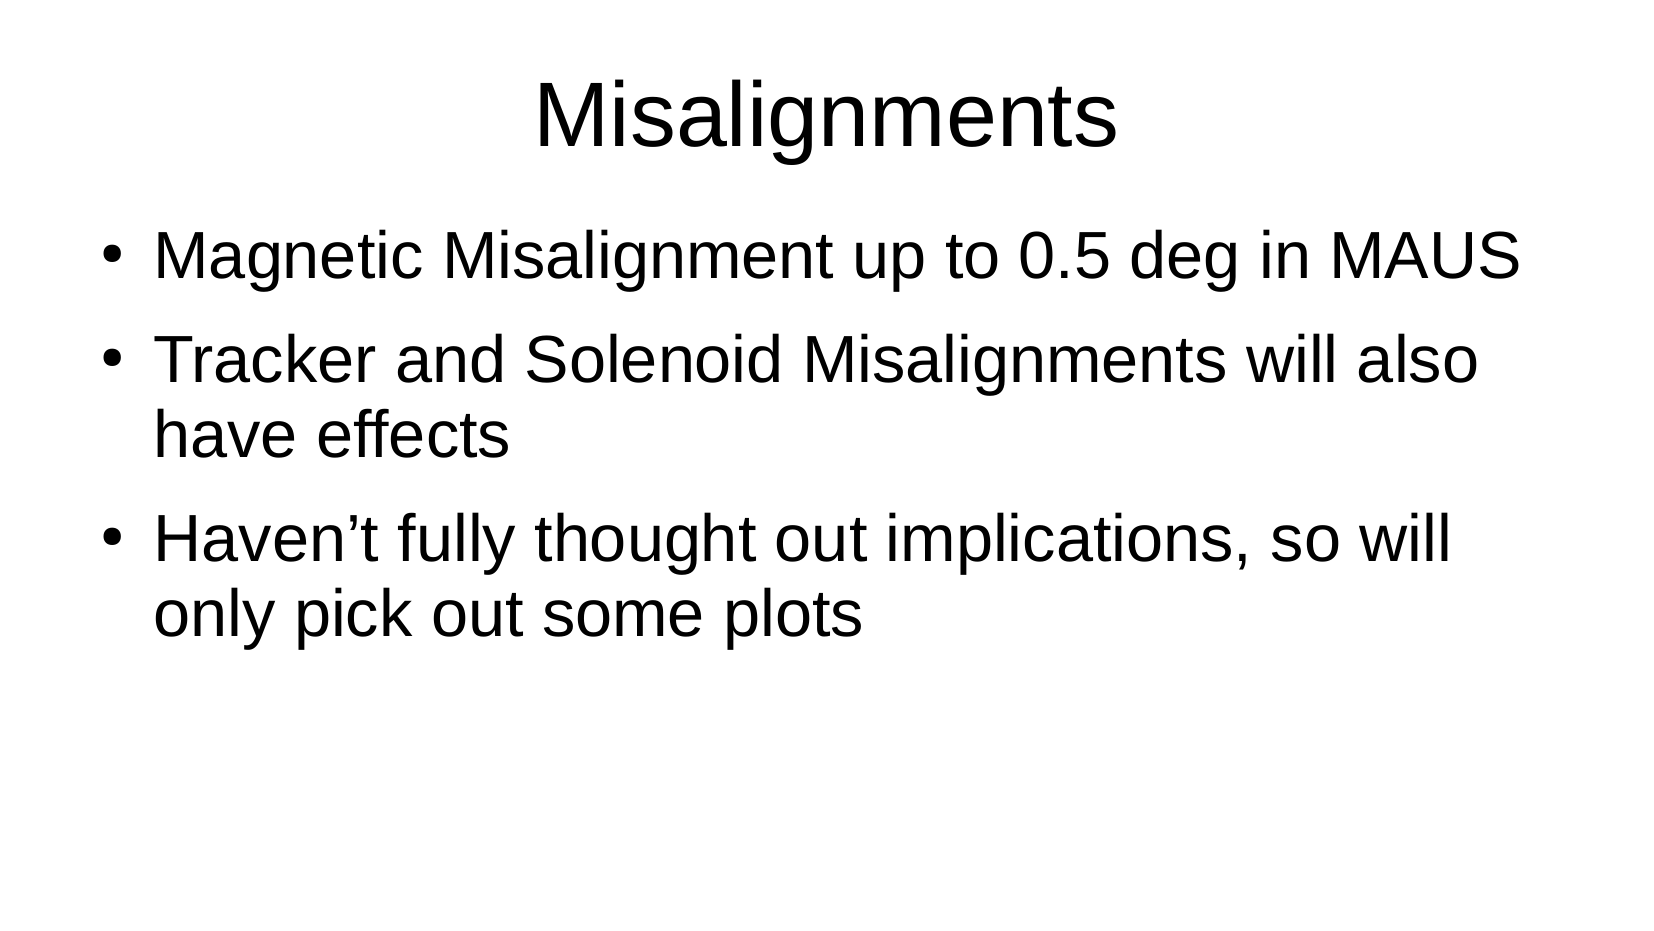

# Misalignments
Magnetic Misalignment up to 0.5 deg in MAUS
Tracker and Solenoid Misalignments will also have effects
Haven’t fully thought out implications, so will only pick out some plots